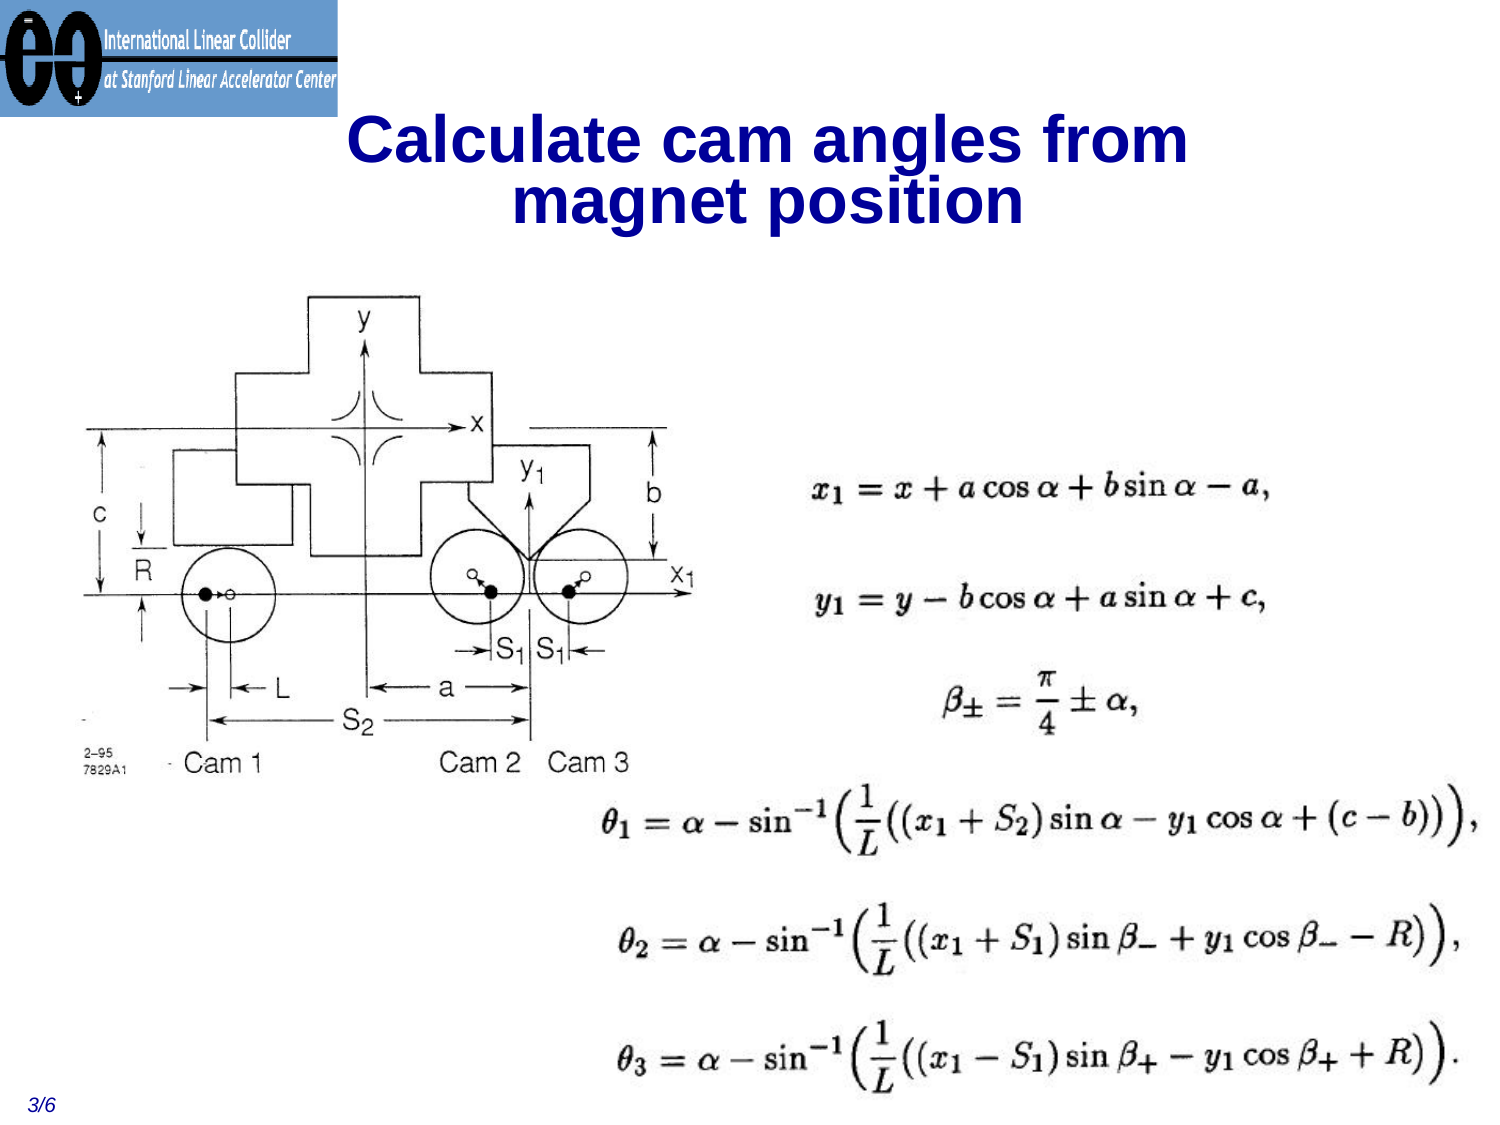

# Calculate cam angles from magnet position